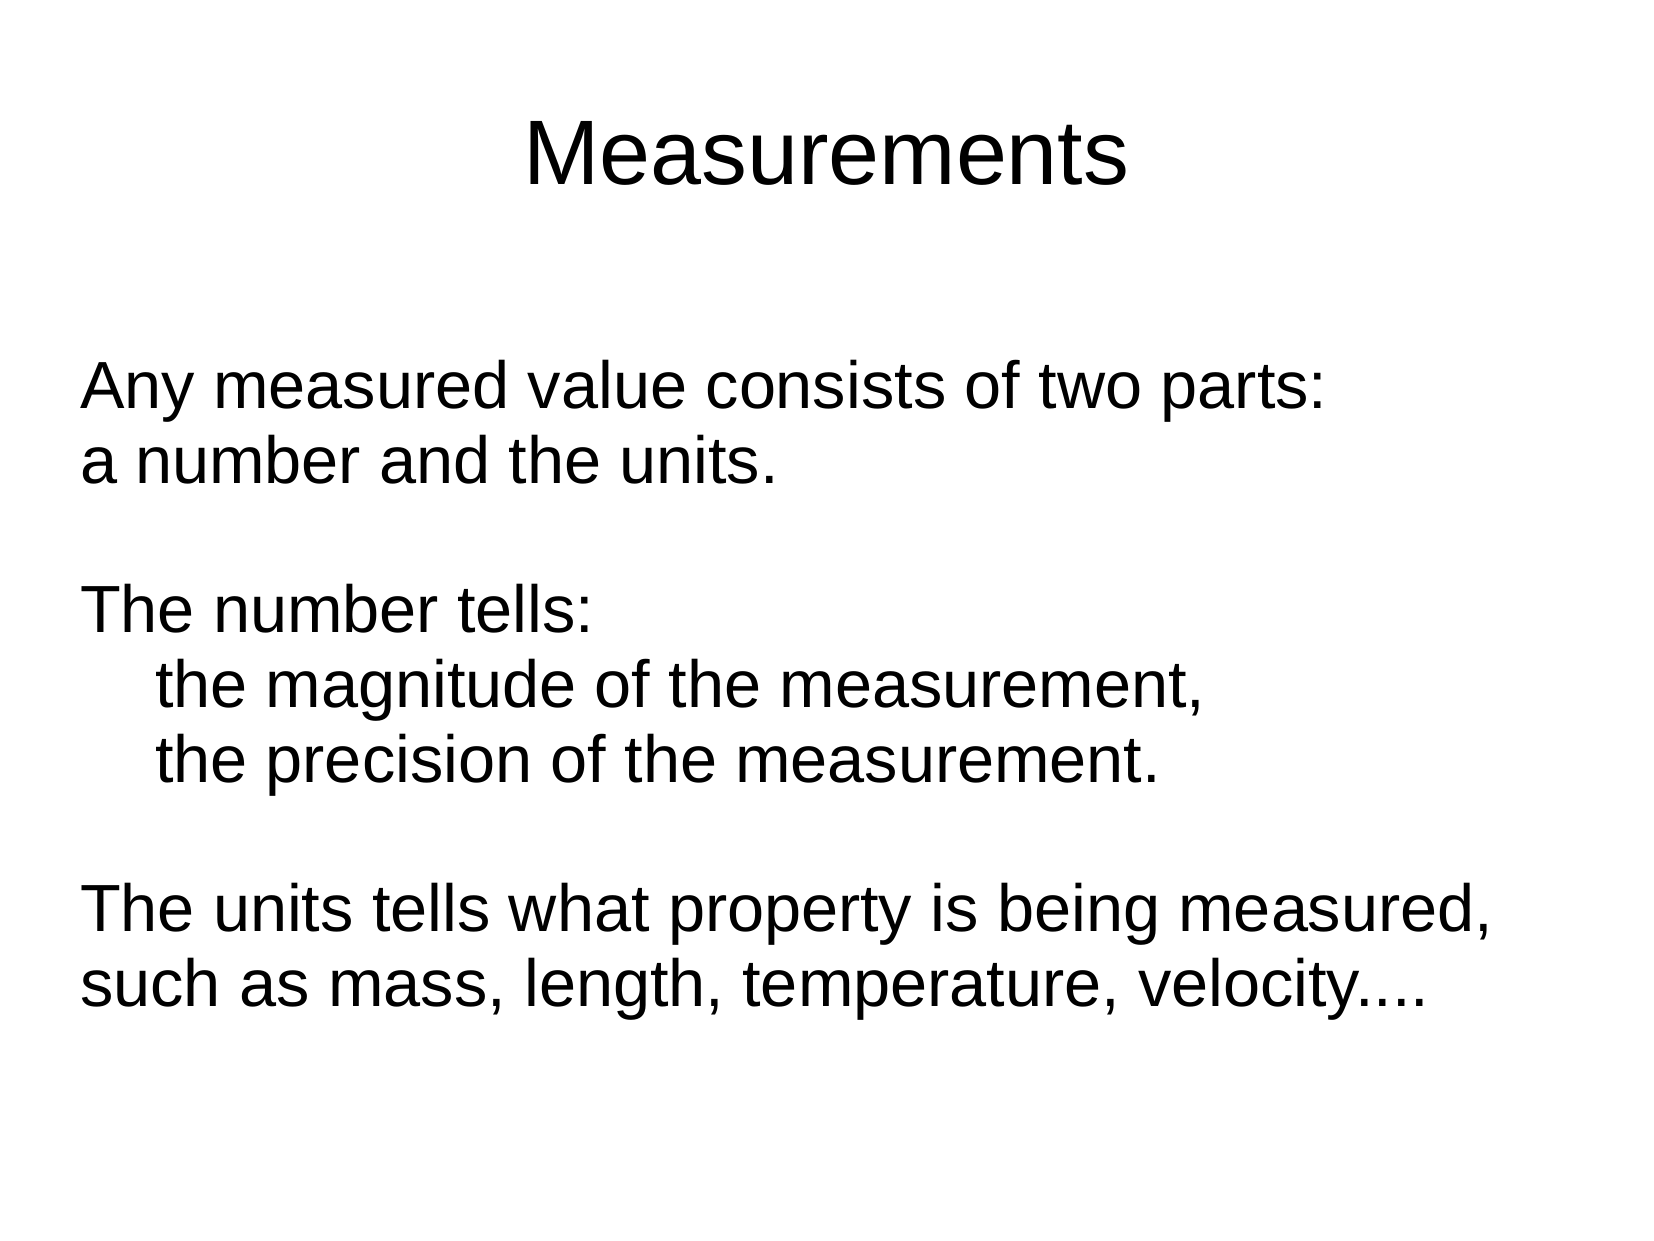

Measurements
# Any measured value consists of two parts:
a number and the units.
The number tells:
	the magnitude of the measurement,
	the precision of the measurement.
The units tells what property is being measured,
such as mass, length, temperature, velocity....